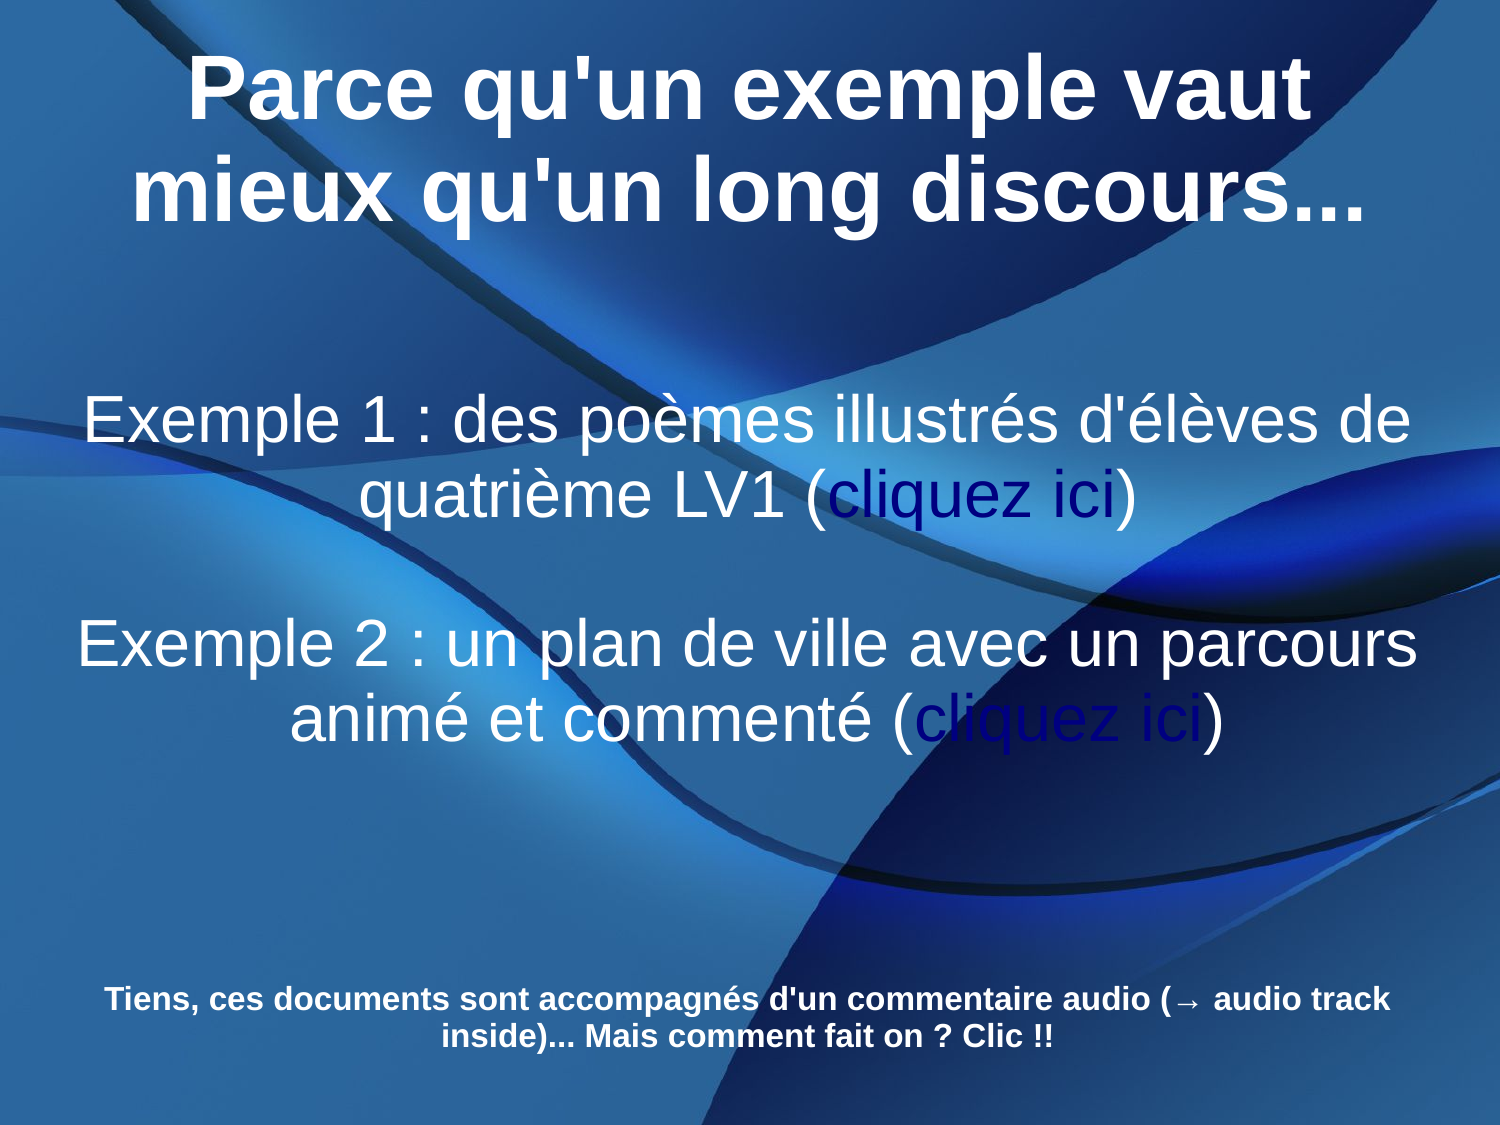

# Parce qu'un exemple vaut mieux qu'un long discours...
Exemple 1 : des poèmes illustrés d'élèves de quatrième LV1 (cliquez ici)
Exemple 2 : un plan de ville avec un parcours animé et commenté (cliquez ici)
Tiens, ces documents sont accompagnés d'un commentaire audio (→ audio track inside)... Mais comment fait on ? Clic !!